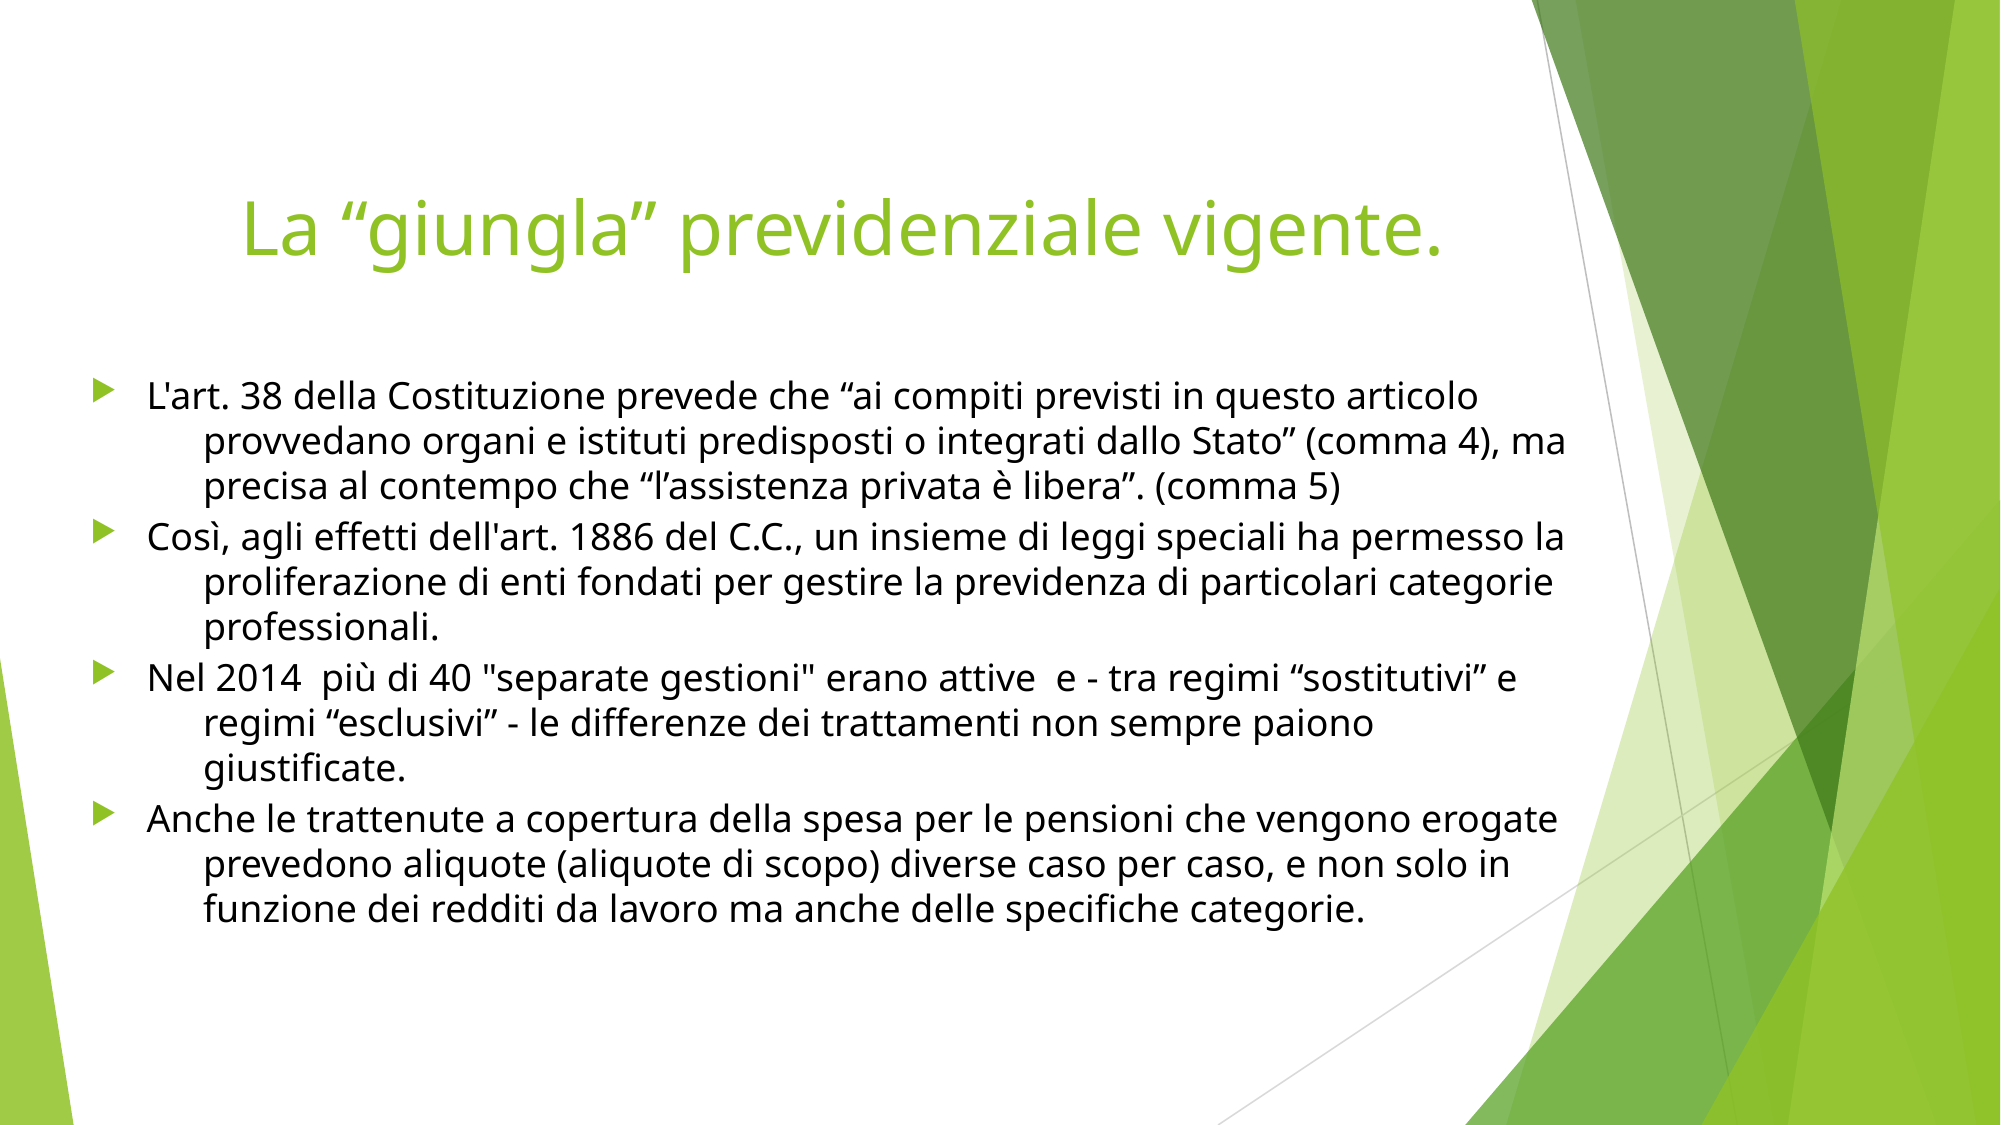

# La “giungla” previdenziale vigente.
L'art. 38 della Costituzione prevede che “ai compiti previsti in questo articolo provvedano organi e istituti predisposti o integrati dallo Stato” (comma 4), ma precisa al contempo che “l’assistenza privata è libera”. (comma 5)
Così, agli effetti dell'art. 1886 del C.C., un insieme di leggi speciali ha permesso la proliferazione di enti fondati per gestire la previdenza di particolari categorie professionali.
Nel 2014 più di 40 "separate gestioni" erano attive e - tra regimi “sostitutivi” e regimi “esclusivi” - le differenze dei trattamenti non sempre paiono giustificate.
Anche le trattenute a copertura della spesa per le pensioni che vengono erogate prevedono aliquote (aliquote di scopo) diverse caso per caso, e non solo in funzione dei redditi da lavoro ma anche delle specifiche categorie.